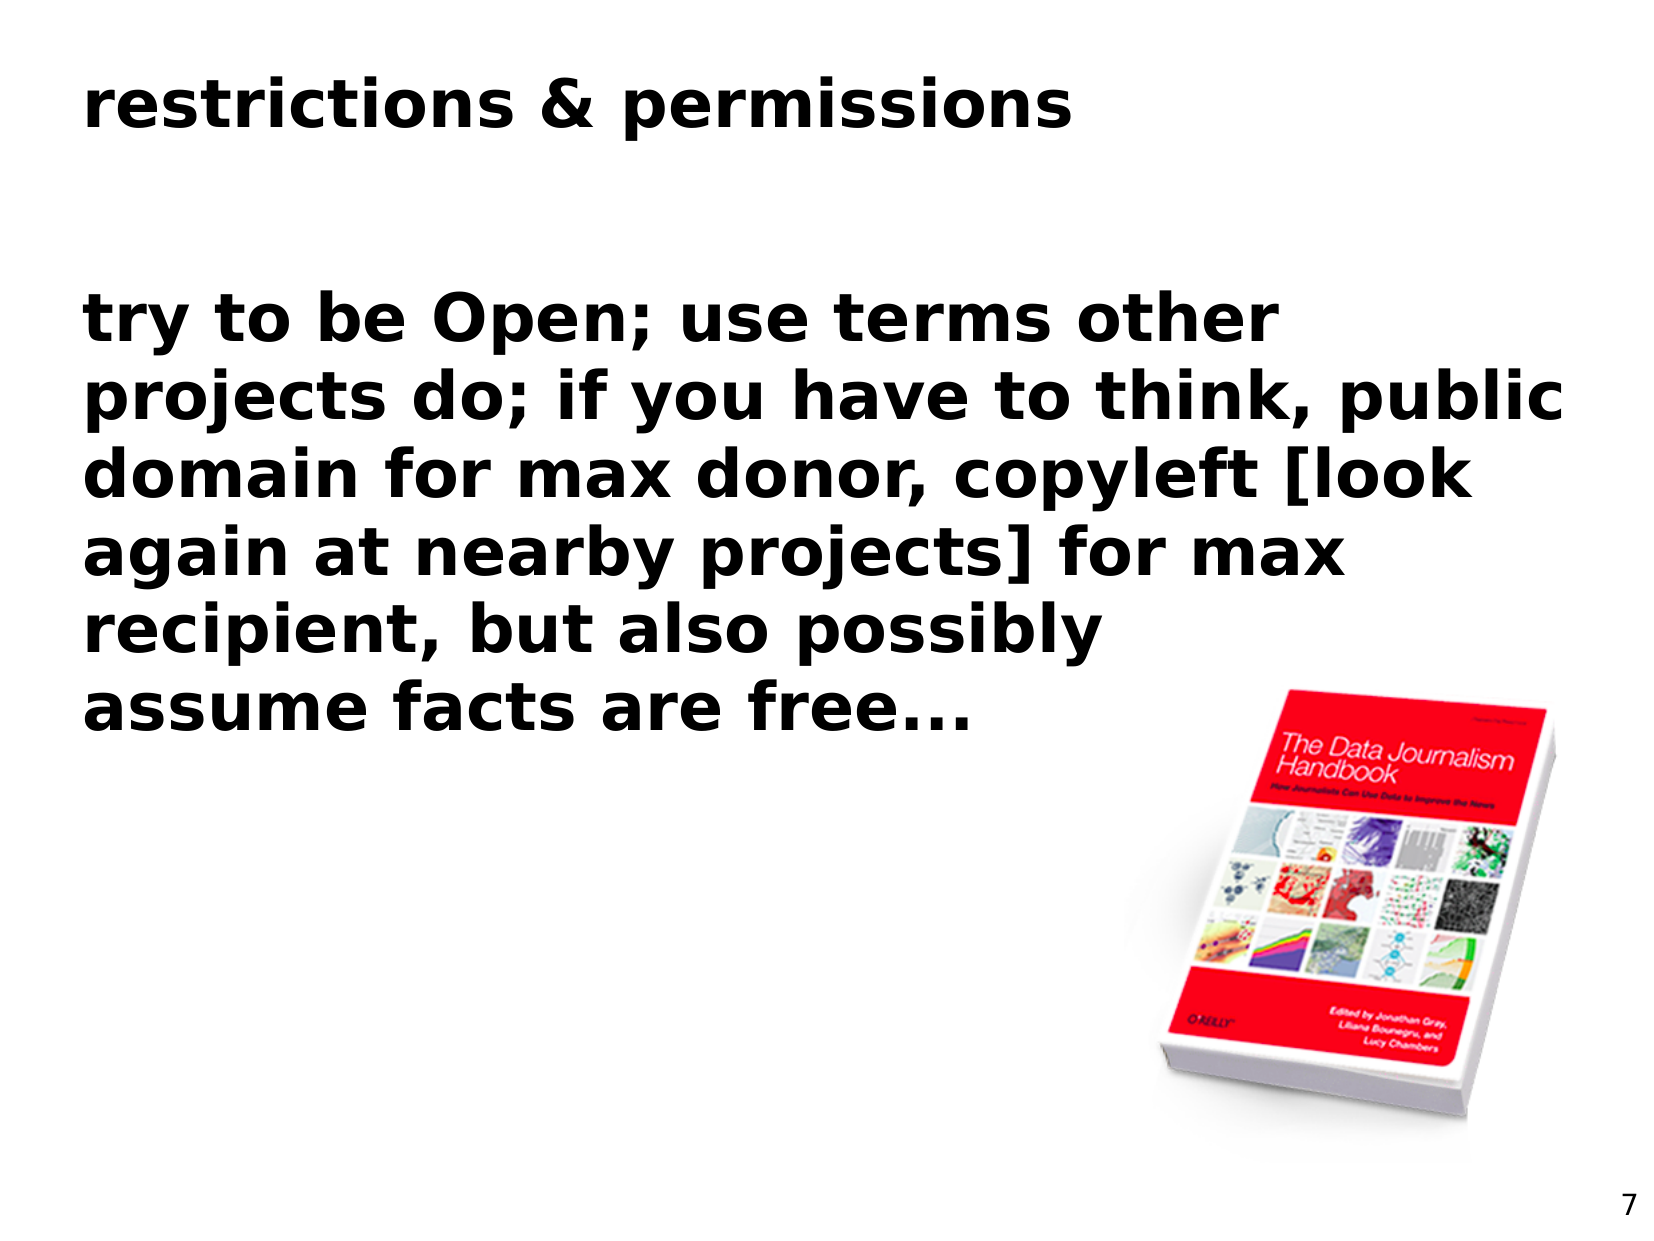

# restrictions & permissions
try to be Open; use terms other projects do; if you have to think, public domain for max donor, copyleft [look again at nearby projects] for max recipient, but also possibly be bold, assume facts are free...